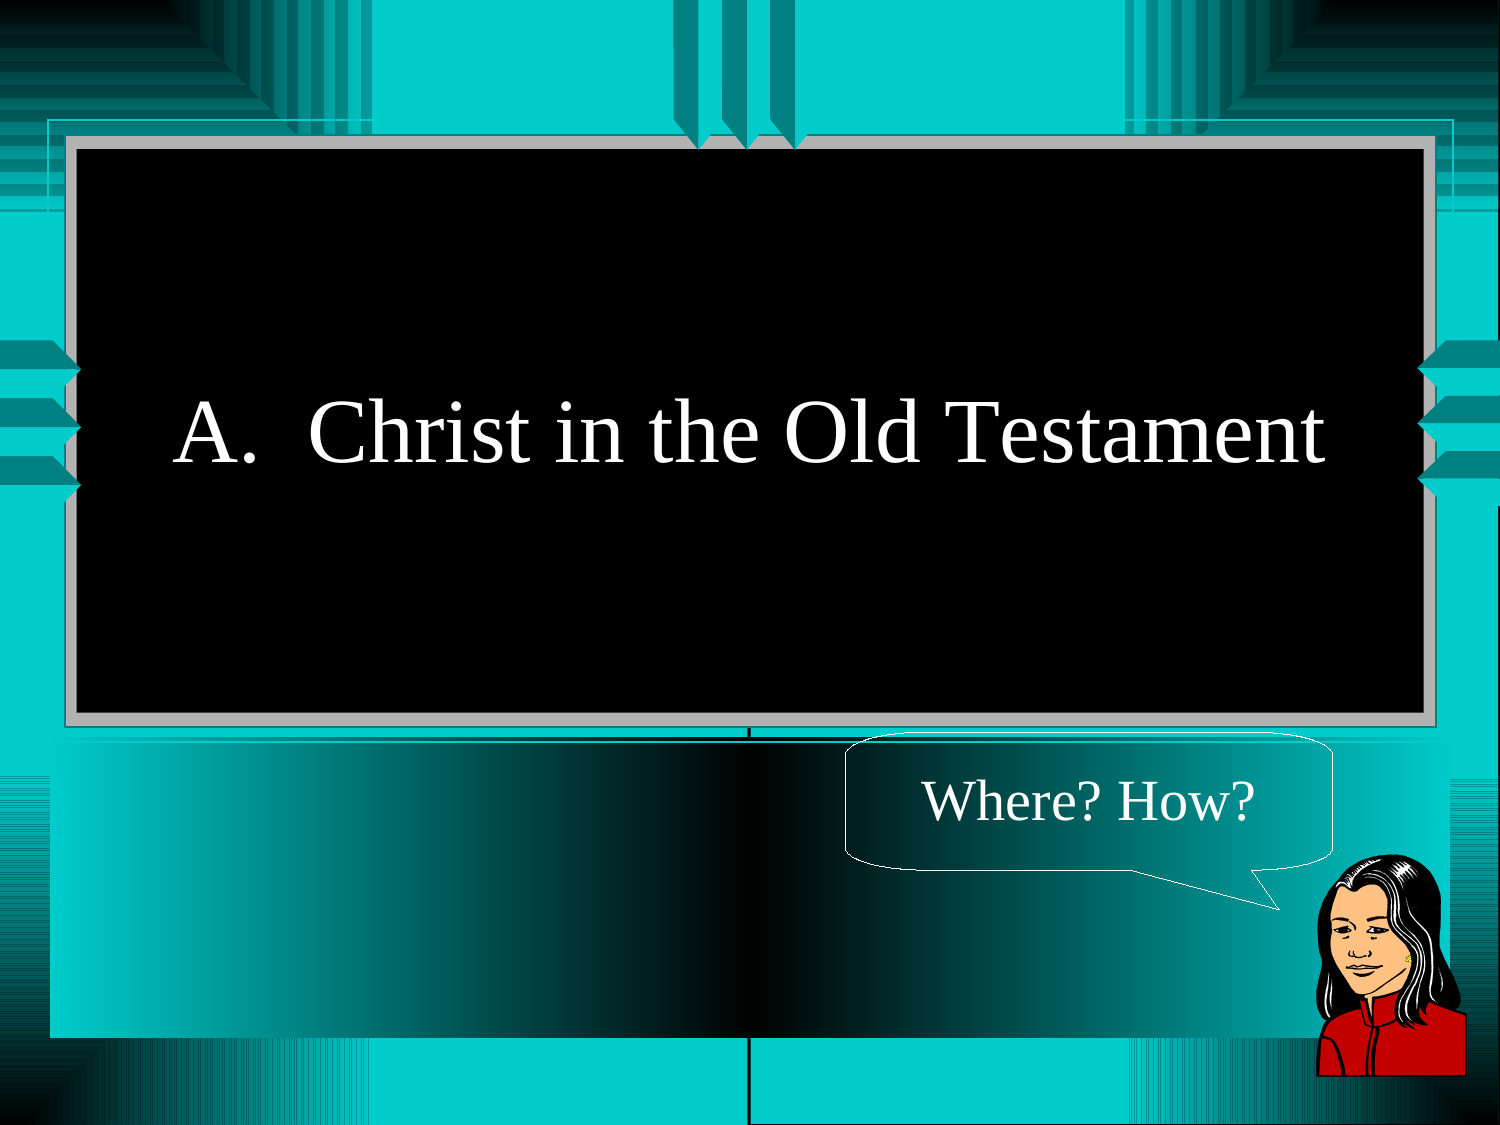

# A. Christ in the Old Testament
Where? How?